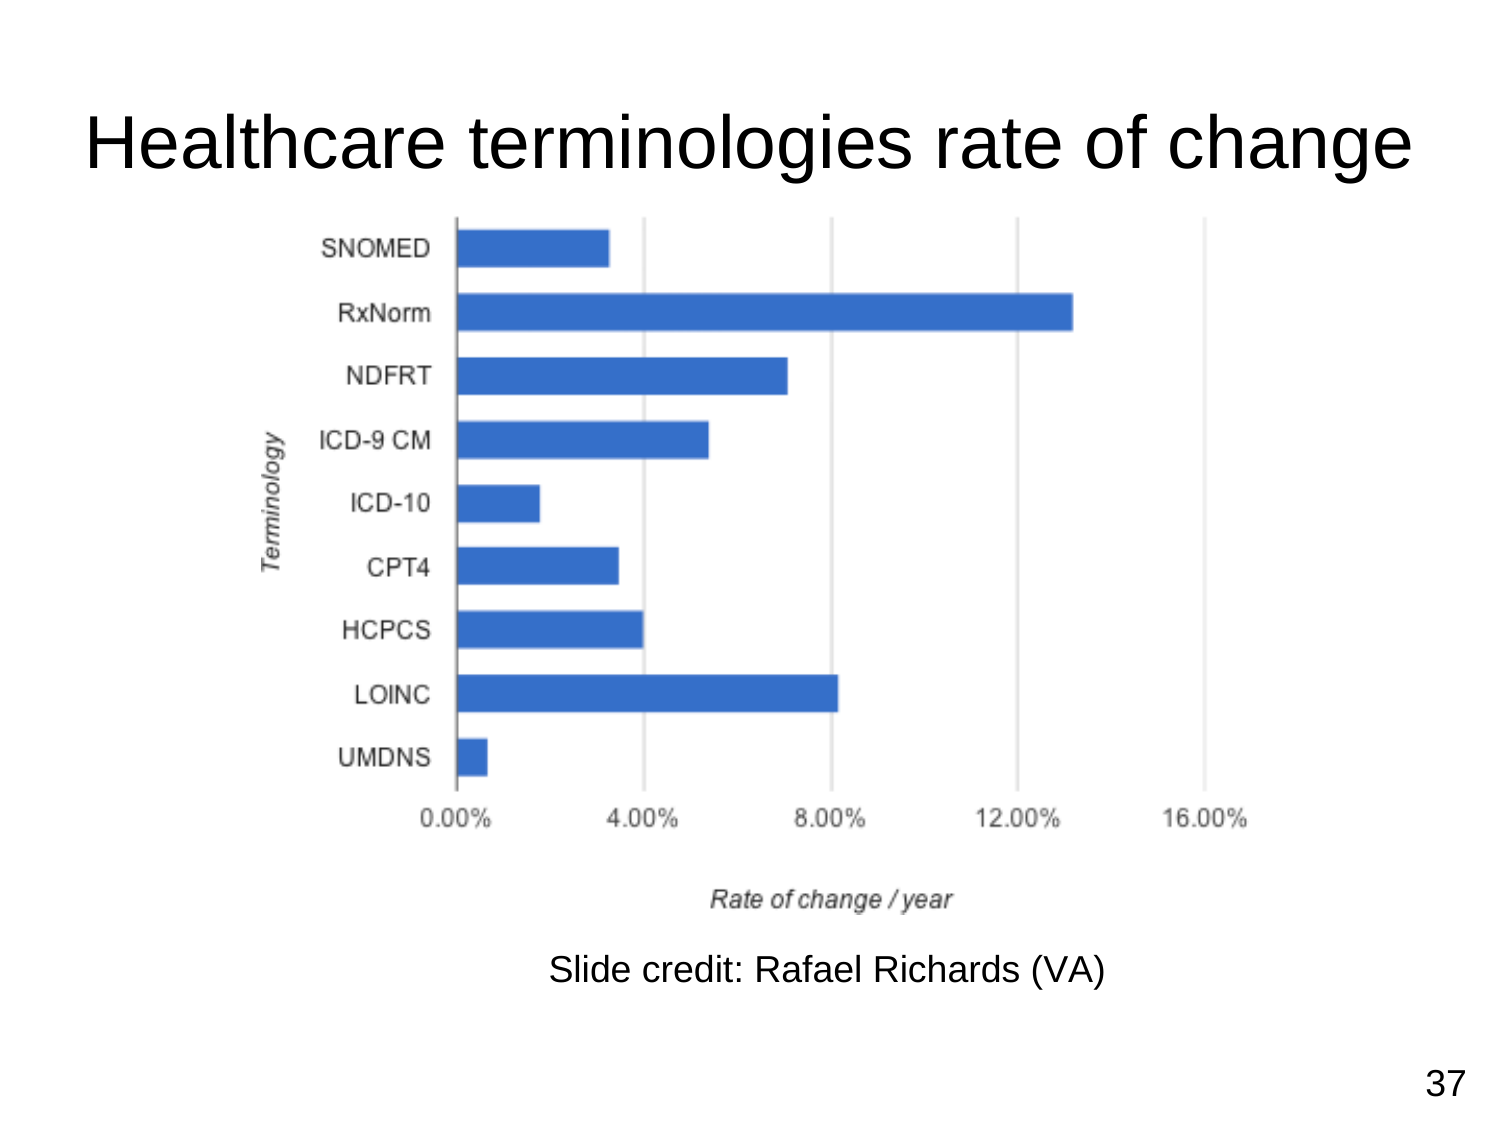

# Healthcare terminologies rate of change
Slide credit: Rafael Richards (VA)
37